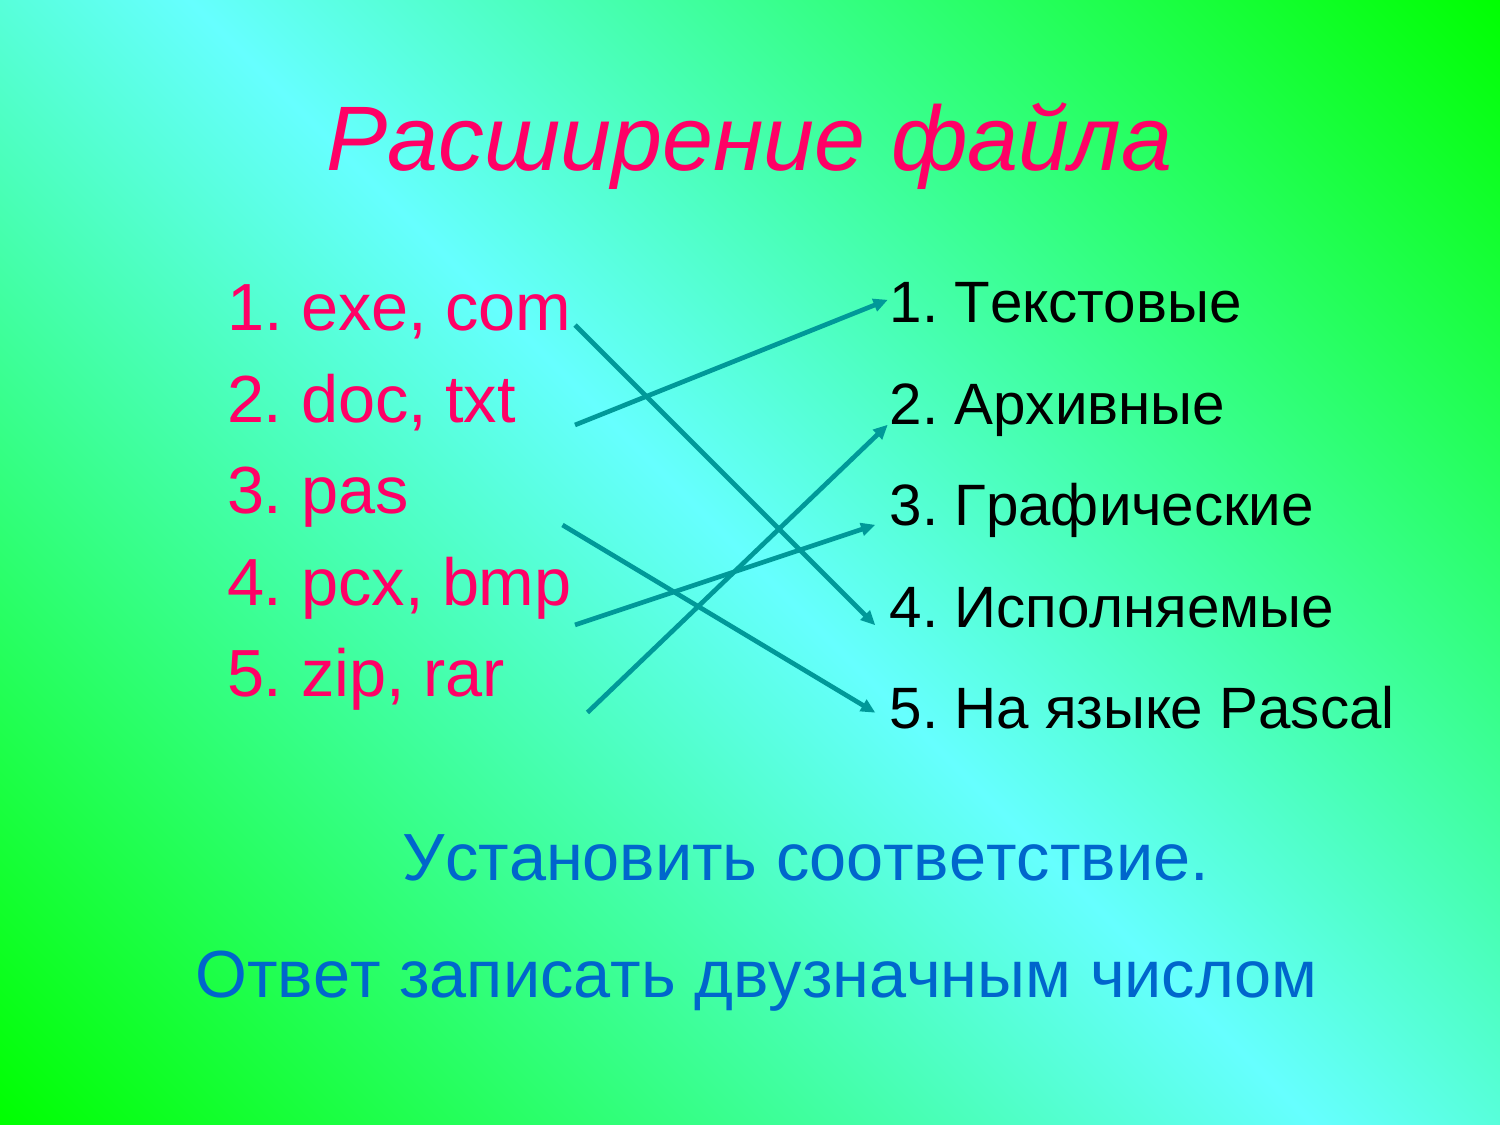

# Расширение файла
1. exe, com
2. doc, txt
3. pas
4. pcx, bmp
5. zip, rar
1. Текстовые
2. Архивные
3. Графические
4. Исполняемые
5. На языке Pascal
Установить соответствие.
 Ответ записать двузначным числом